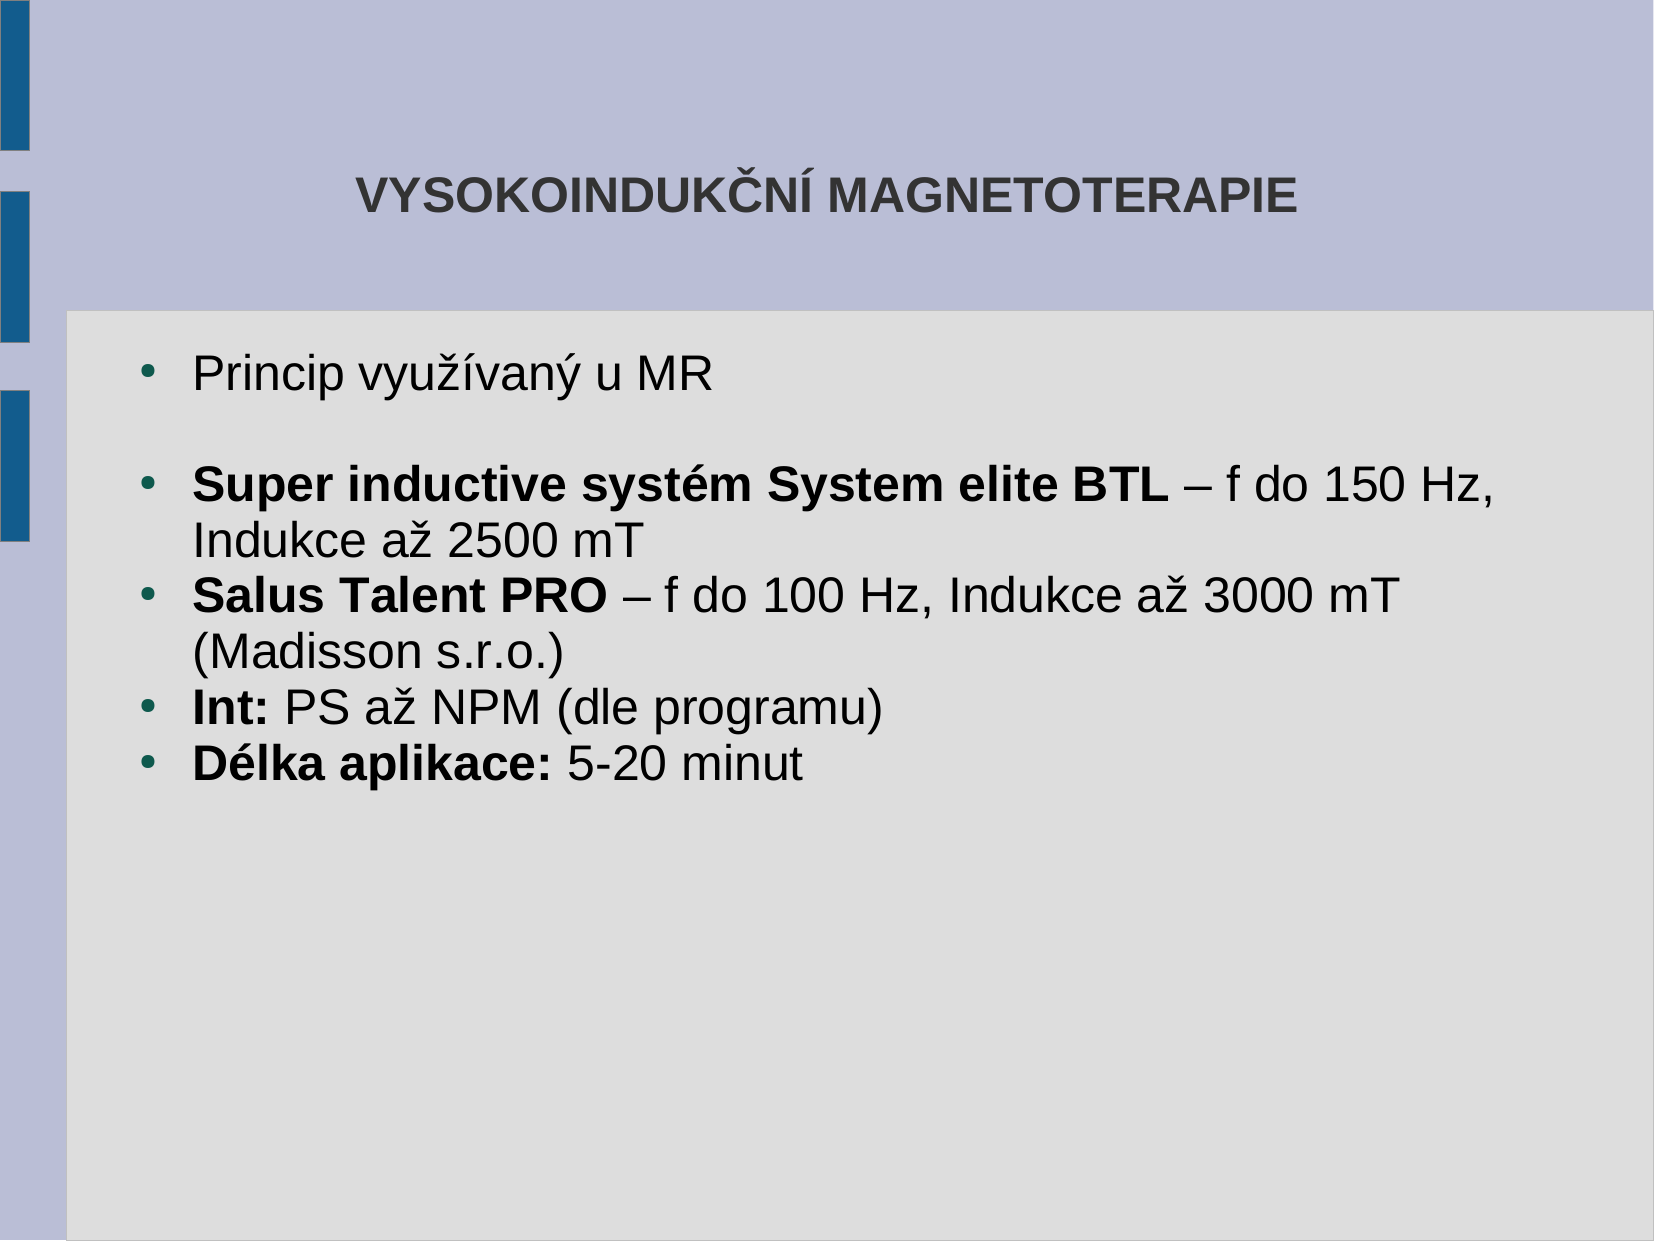

# VYSOKOINDUKČNÍ MAGNETOTERAPIE
Princip využívaný u MR
Super inductive systém System elite BTL – f do 150 Hz, Indukce až 2500 mT
Salus Talent PRO – f do 100 Hz, Indukce až 3000 mT (Madisson s.r.o.)
Int: PS až NPM (dle programu)
Délka aplikace: 5-20 minut